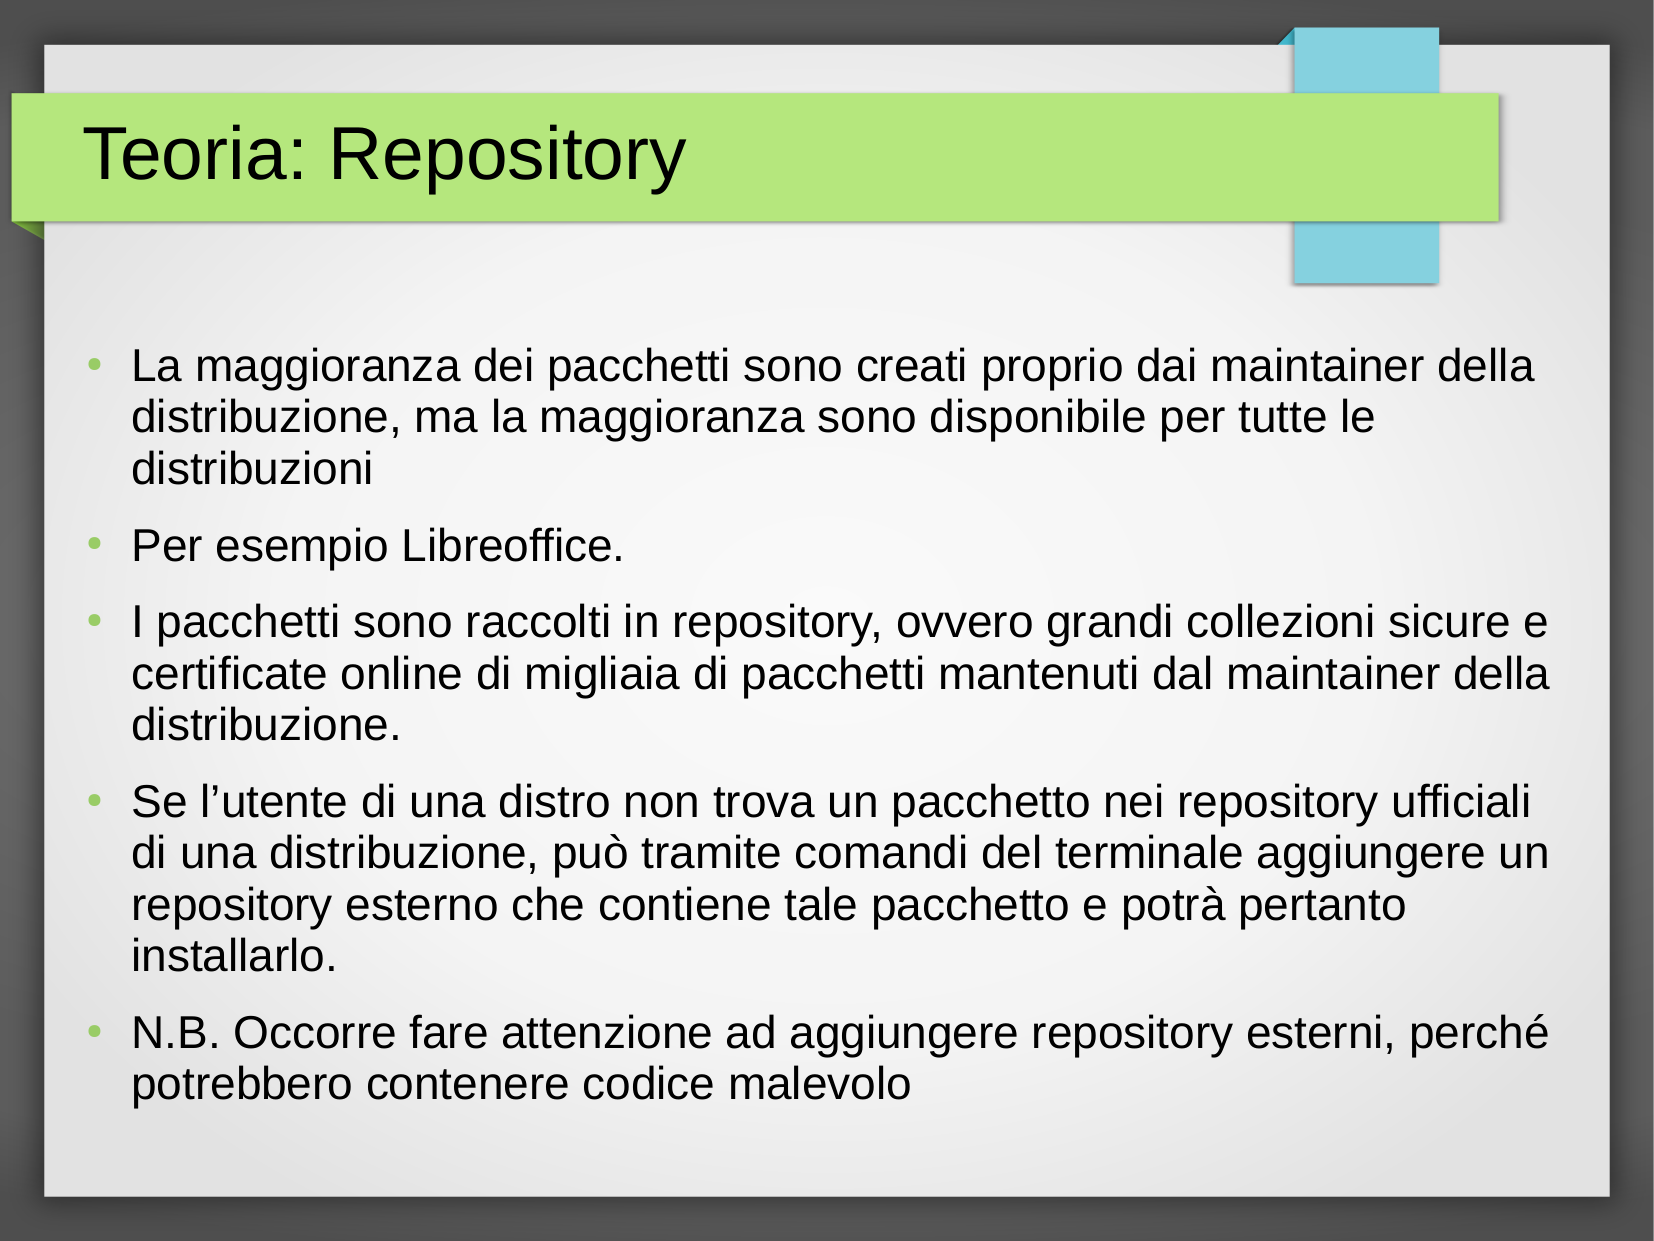

# Teoria: Repository
La maggioranza dei pacchetti sono creati proprio dai maintainer della distribuzione, ma la maggioranza sono disponibile per tutte le distribuzioni
Per esempio Libreoffice.
I pacchetti sono raccolti in repository, ovvero grandi collezioni sicure e certificate online di migliaia di pacchetti mantenuti dal maintainer della distribuzione.
Se l’utente di una distro non trova un pacchetto nei repository ufficiali di una distribuzione, può tramite comandi del terminale aggiungere un repository esterno che contiene tale pacchetto e potrà pertanto installarlo.
N.B. Occorre fare attenzione ad aggiungere repository esterni, perché potrebbero contenere codice malevolo